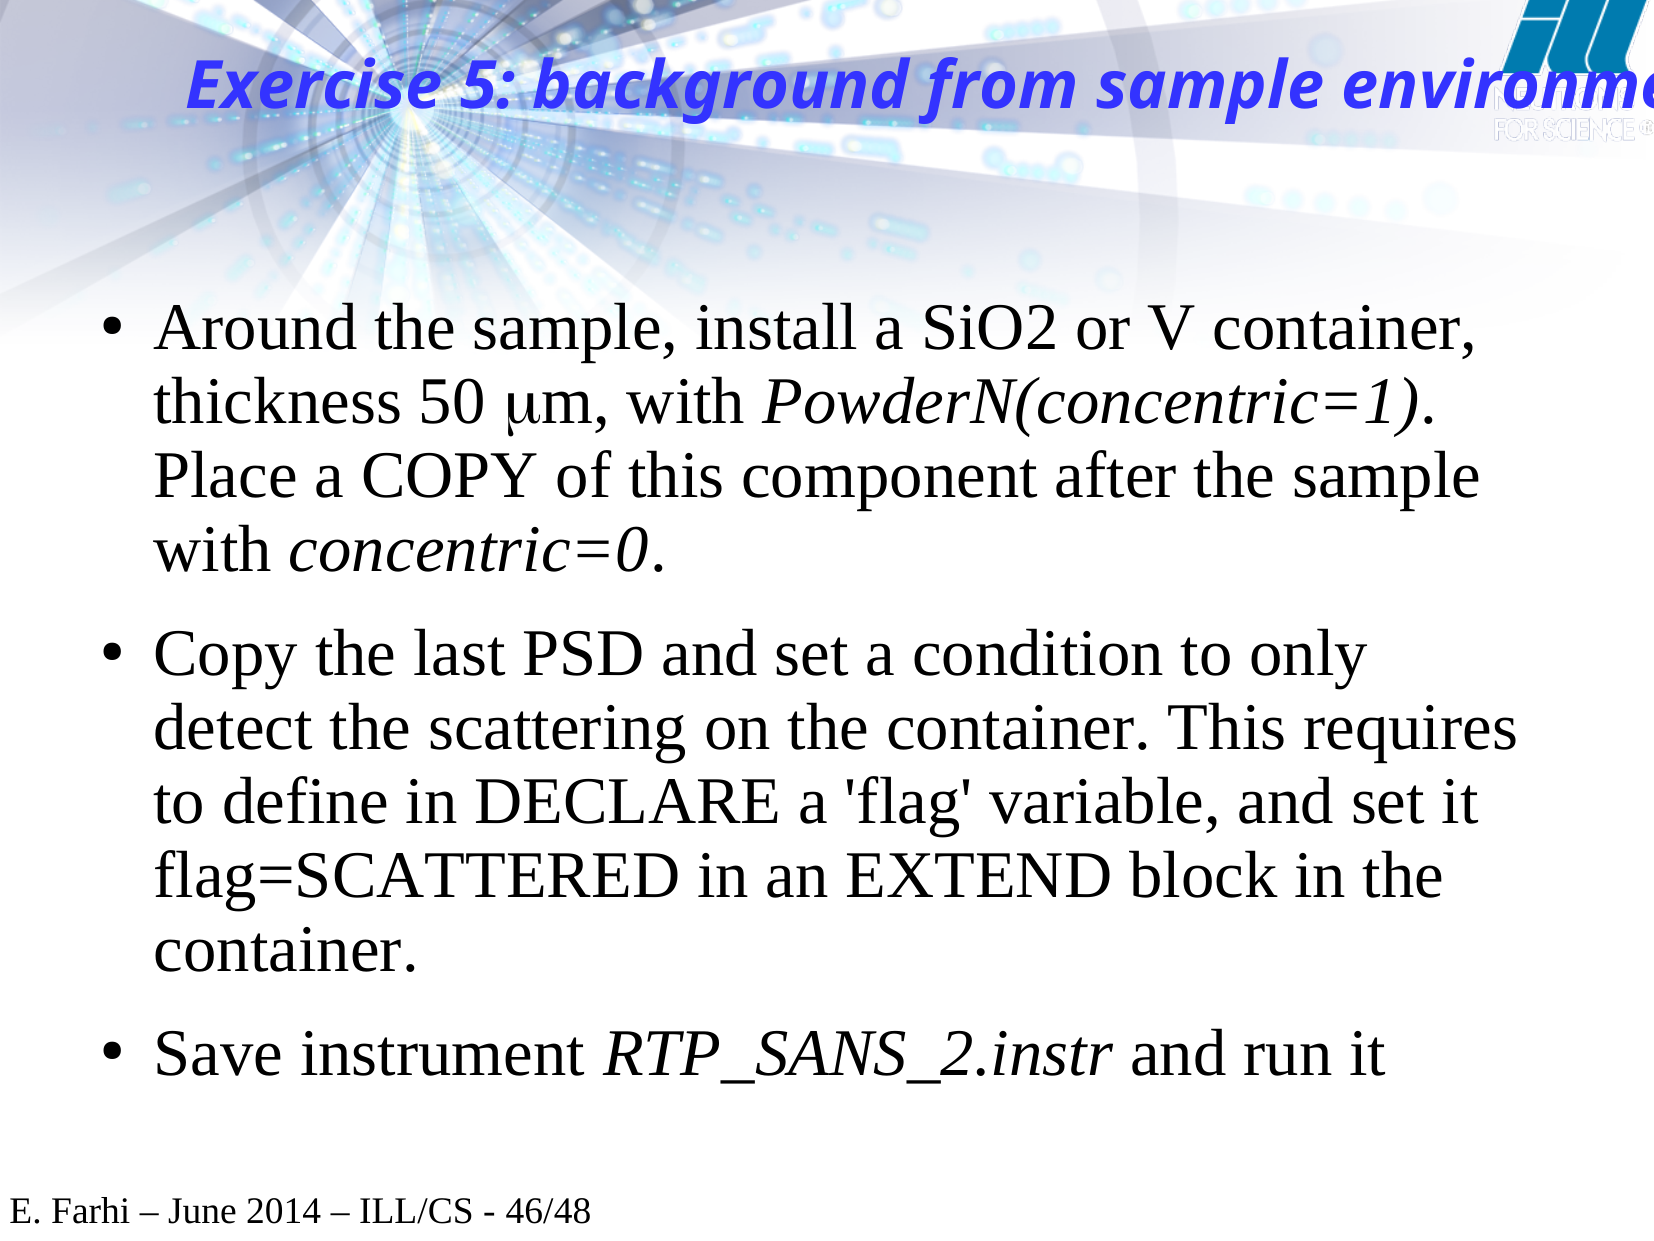

Exercise 5: background from sample environment
#
Around the sample, install a SiO2 or V container, thickness 50 mm, with PowderN(concentric=1). Place a COPY of this component after the sample with concentric=0.
Copy the last PSD and set a condition to only detect the scattering on the container. This requires to define in DECLARE a 'flag' variable, and set it flag=SCATTERED in an EXTEND block in the container.
Save instrument RTP_SANS_2.instr and run it